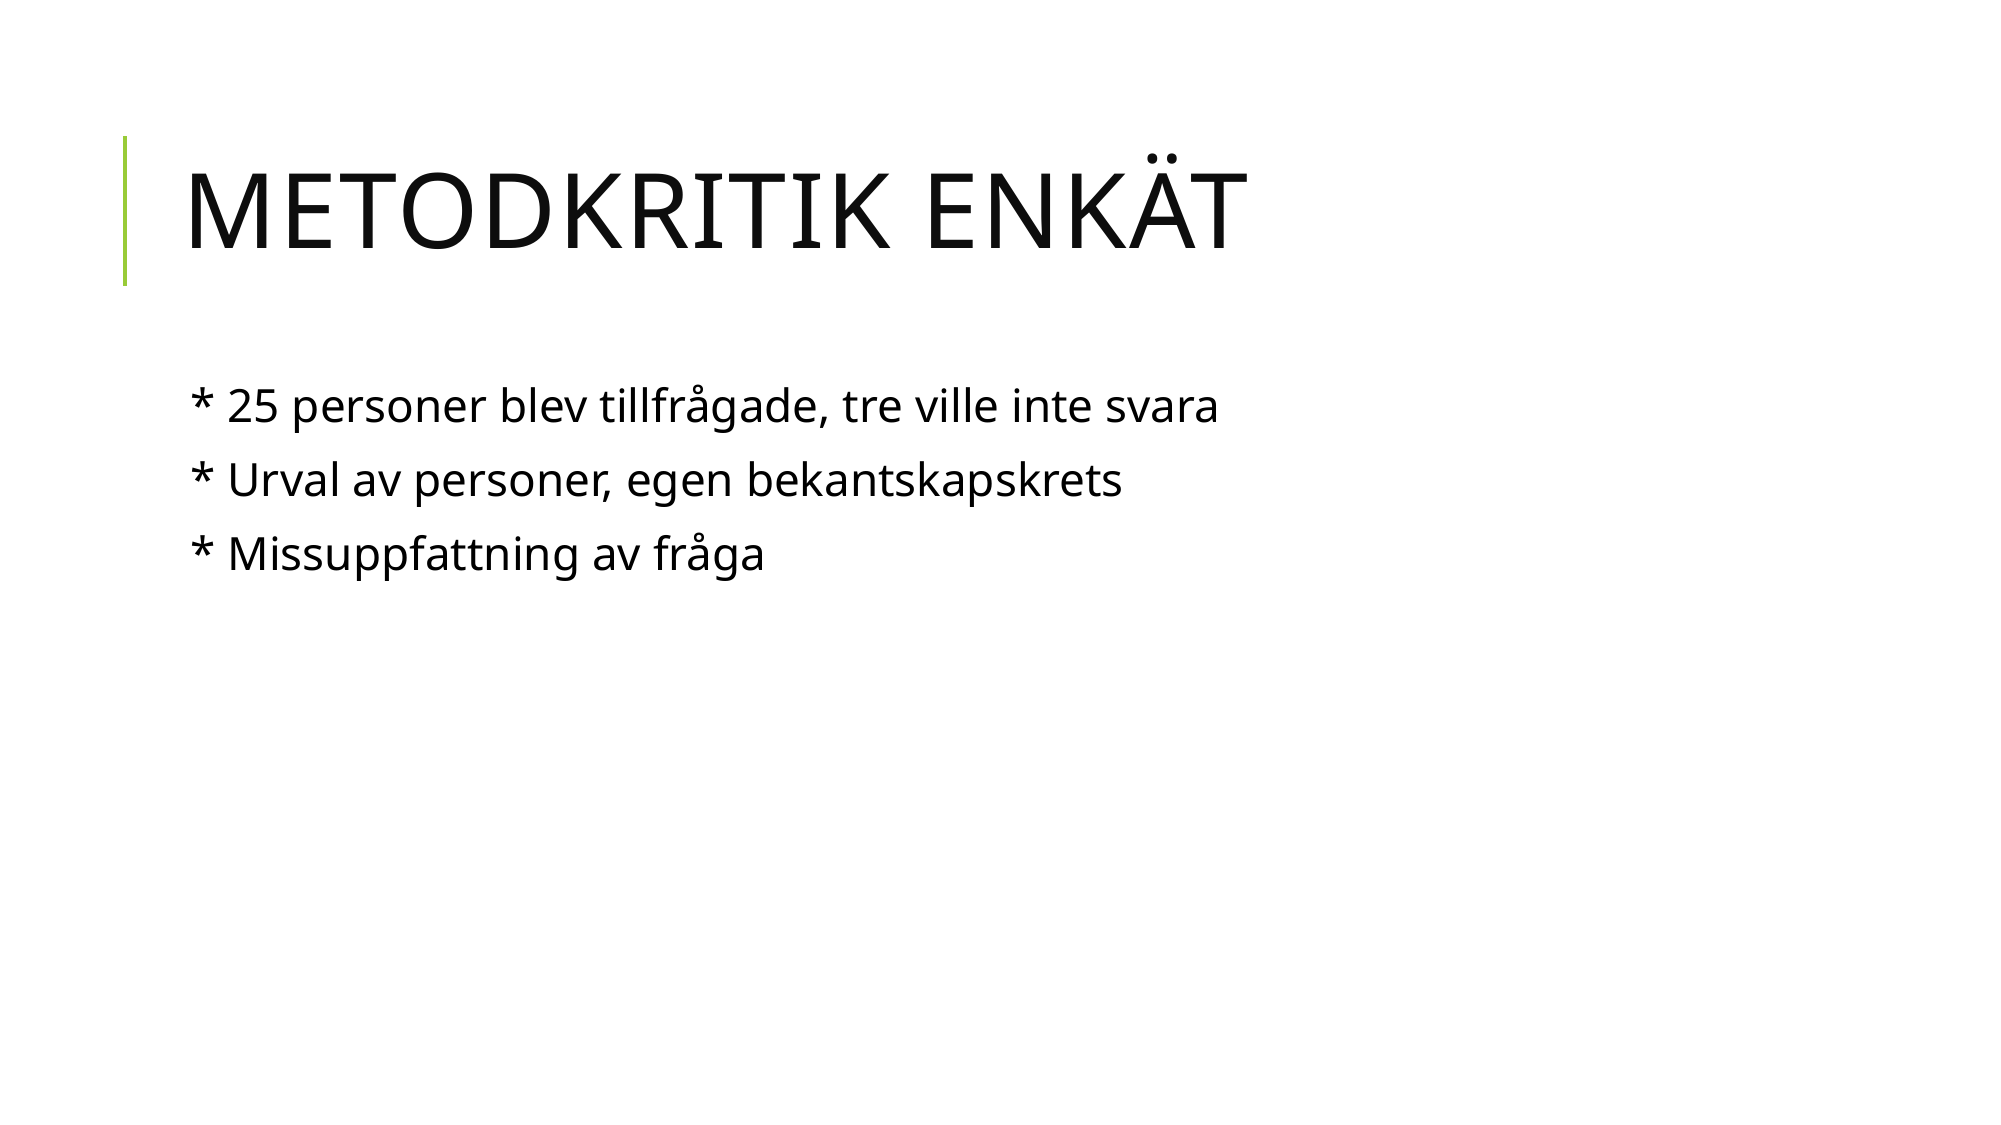

# Metodkritik enkät
* 25 personer blev tillfrågade, tre ville inte svara
* Urval av personer, egen bekantskapskrets
* Missuppfattning av fråga